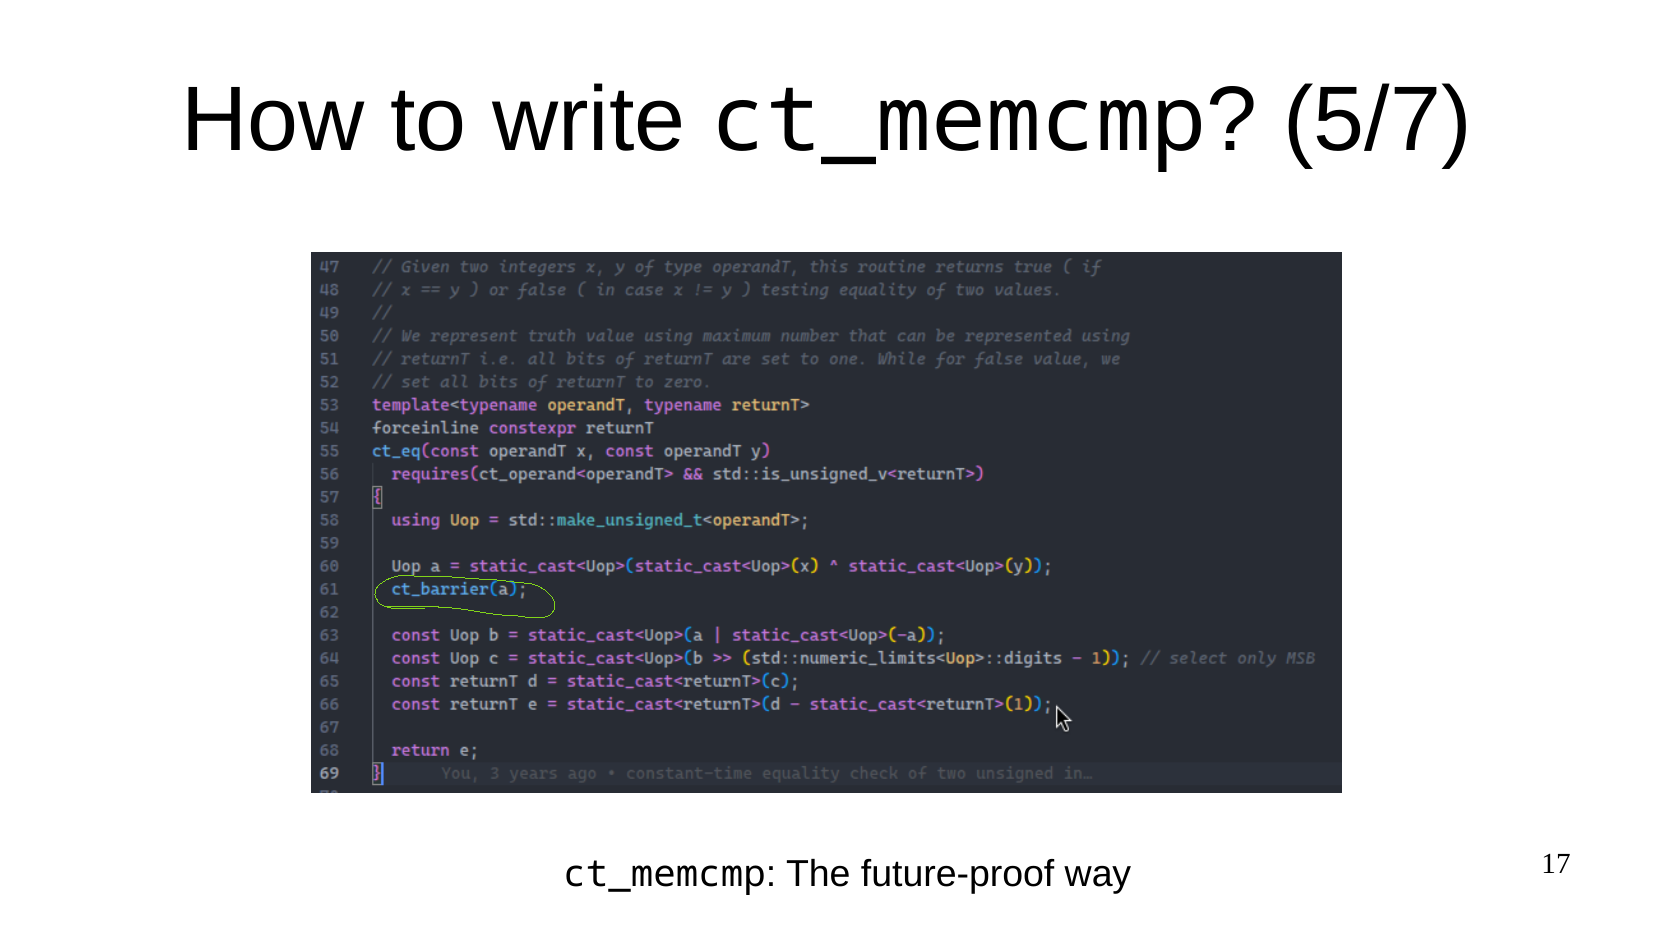

# How to write ct_memcmp? (5/7)
ct_memcmp: The future-proof way
17